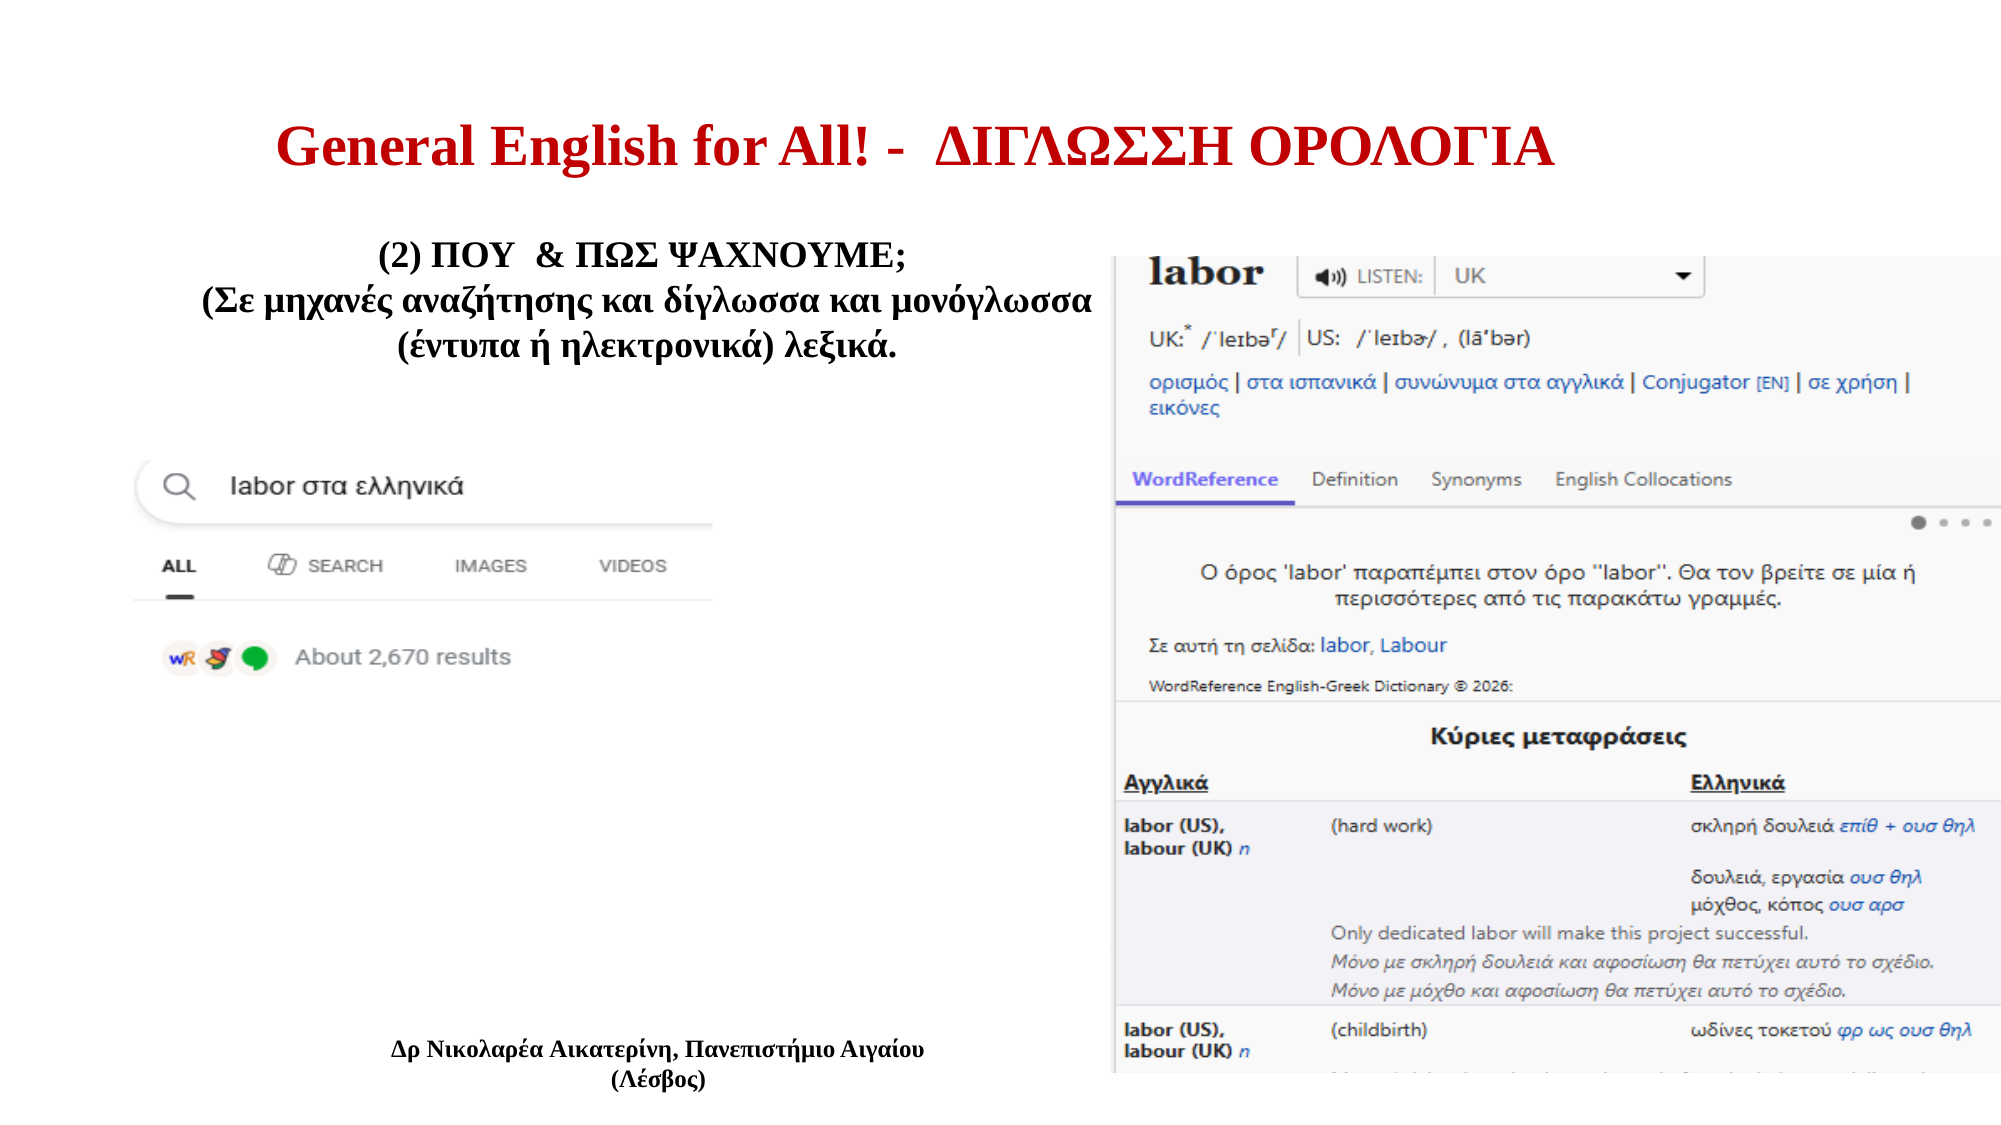

General English for All! - ΔΙΓΛΩΣΣΗ ΟΡΟΛΟΓΙΑ
(2) ΠΟΥ & ΠΩΣ ΨΑΧΝΟΥΜΕ;
(Σε μηχανές αναζήτησης και δίγλωσσα και μονόγλωσσα (έντυπα ή ηλεκτρονικά) λεξικά.
Δρ Νικολαρέα Αικατερίνη, Πανεπιστήμιο Αιγαίου
(Λέσβος)